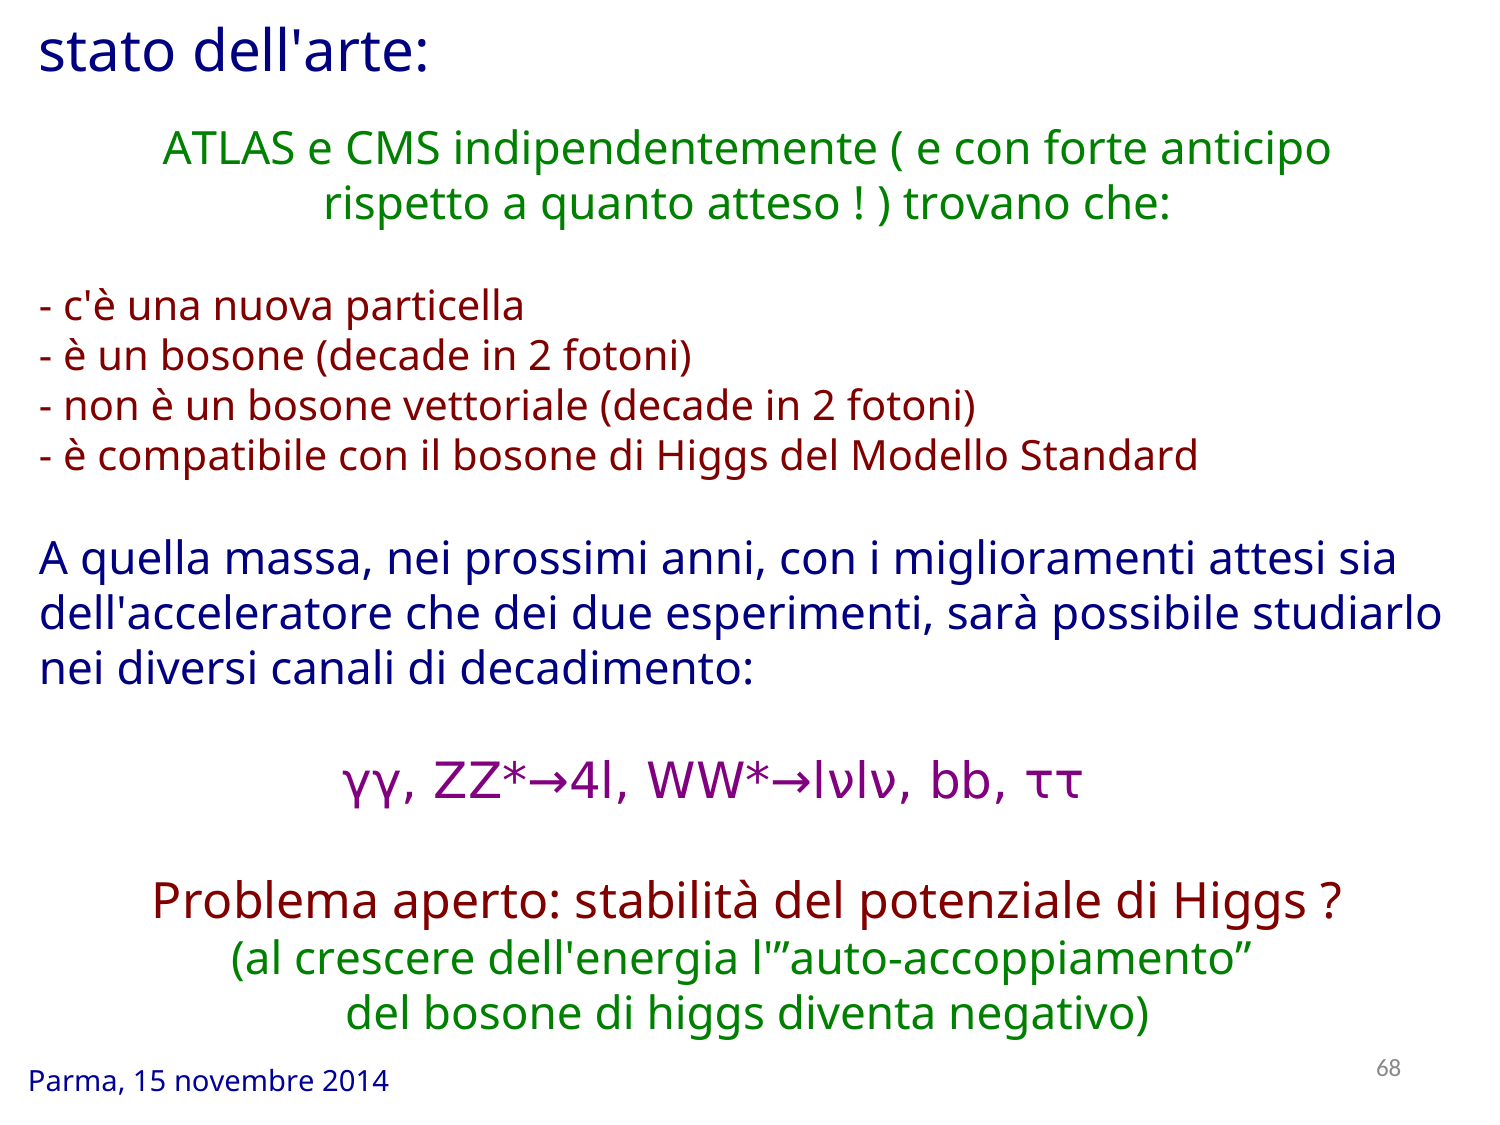

stato dell'arte:
ATLAS e CMS indipendentemente ( e con forte anticipo
rispetto a quanto atteso ! ) trovano che:
- c'è una nuova particella
- è un bosone (decade in 2 fotoni)
- non è un bosone vettoriale (decade in 2 fotoni)
- è compatibile con il bosone di Higgs del Modello Standard
A quella massa, nei prossimi anni, con i miglioramenti attesi sia
dell'acceleratore che dei due esperimenti, sarà possibile studiarlo
nei diversi canali di decadimento:
 γγ, ZZ*→4l, WW*→lνlν, bb, ττ
Problema aperto: stabilità del potenziale di Higgs ?
(al crescere dell'energia l'”auto-accoppiamento”
del bosone di higgs diventa negativo)
68